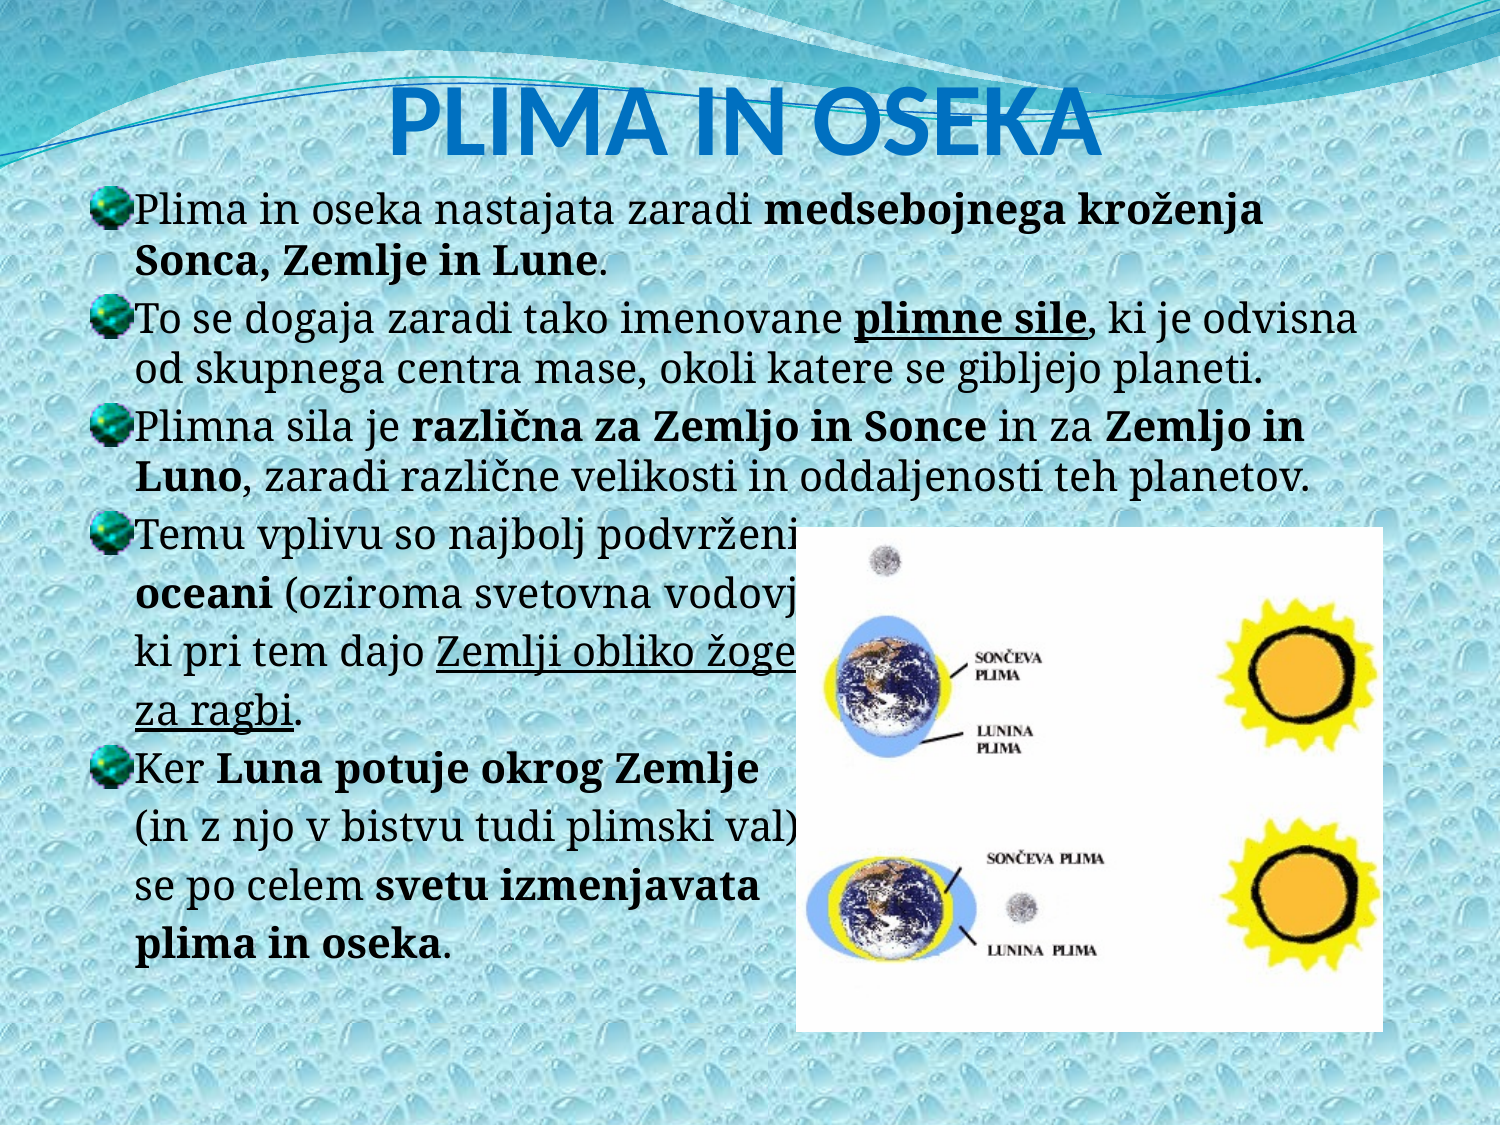

# PLIMA IN OSEKA
Plima in oseka nastajata zaradi medsebojnega kroženja Sonca, Zemlje in Lune.
To se dogaja zaradi tako imenovane plimne sile, ki je odvisna od skupnega centra mase, okoli katere se gibljejo planeti.
Plimna sila je različna za Zemljo in Sonce in za Zemljo in Luno, zaradi različne velikosti in oddaljenosti teh planetov.
Temu vplivu so najbolj podvrženi
	oceani (oziroma svetovna vodovja),
	ki pri tem dajo Zemlji obliko žoge
	za ragbi.
Ker Luna potuje okrog Zemlje
	(in z njo v bistvu tudi plimski val),
	se po celem svetu izmenjavata
	plima in oseka.